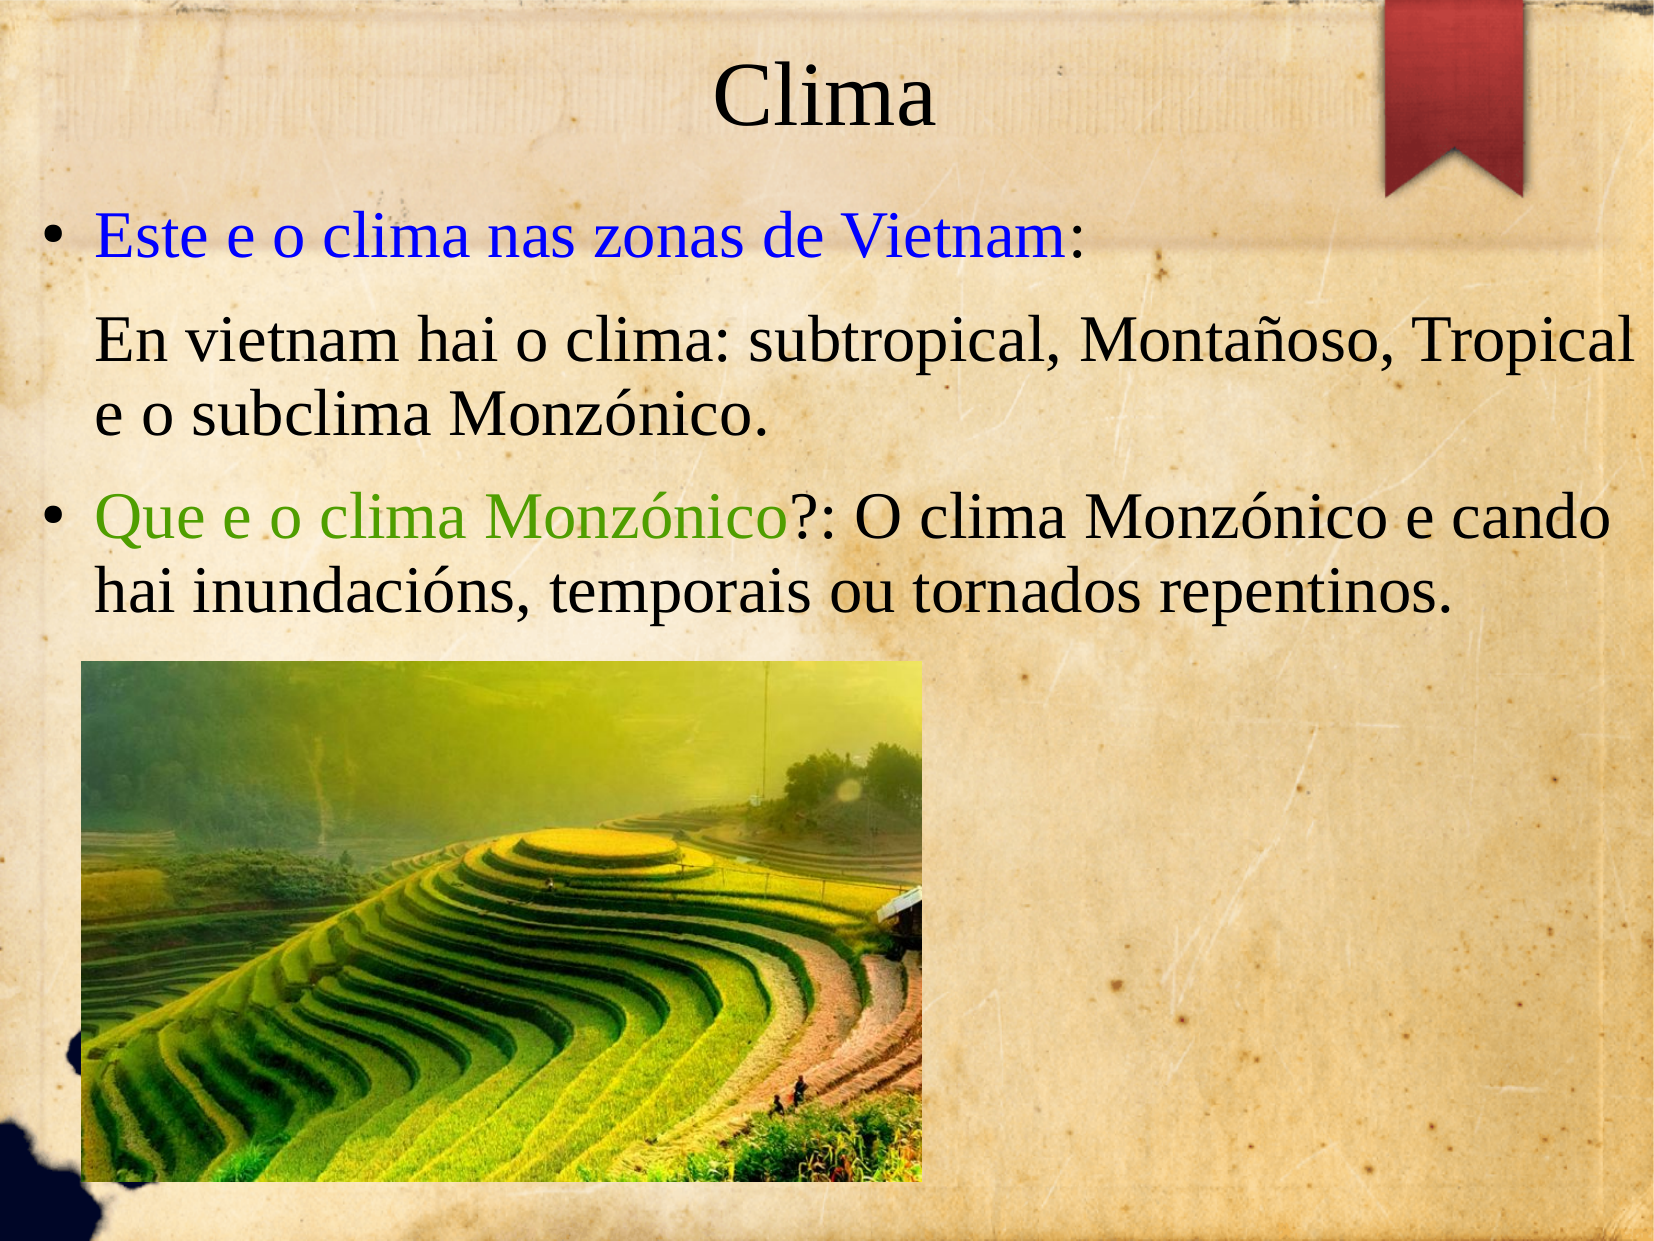

# Clima
Este e o clima nas zonas de Vietnam:
En vietnam hai o clima: subtropical, Montañoso, Tropical e o subclima Monzónico.
Que e o clima Monzónico?: O clima Monzónico e cando hai inundacións, temporais ou tornados repentinos.